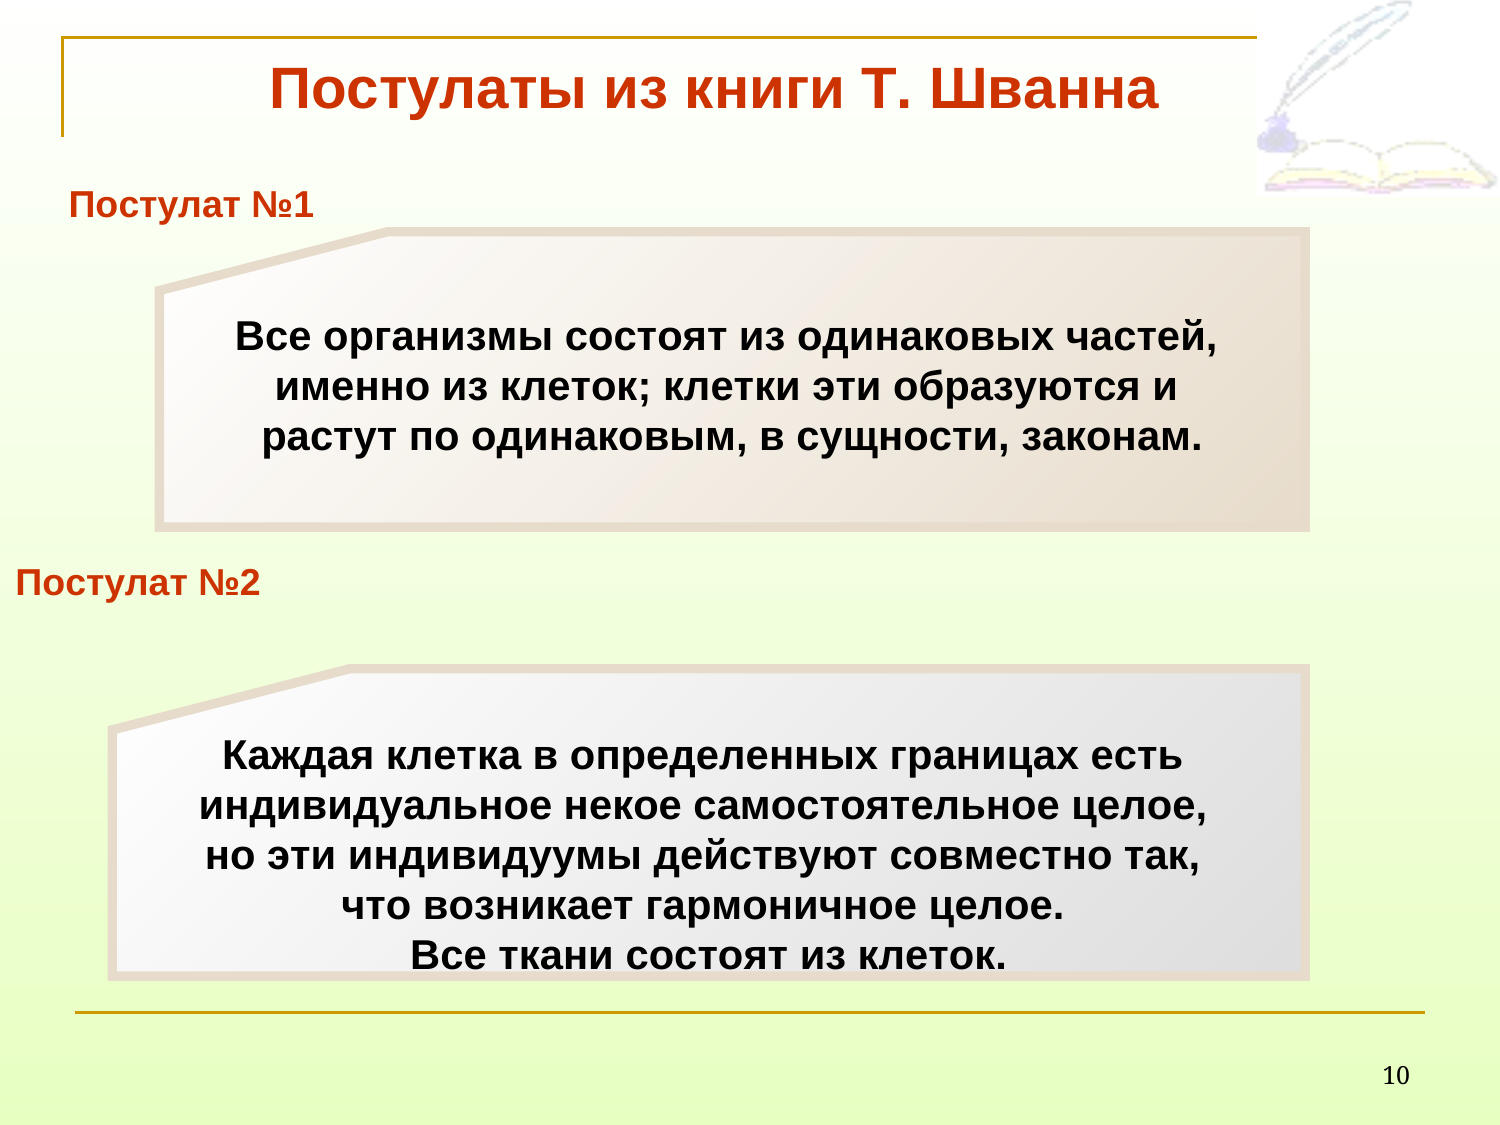

Постулаты из книги Т. Шванна
Постулат №1
Все организмы состоят из одинаковых частей,
именно из клеток; клетки эти образуются и
растут по одинаковым, в сущности, законам.
Постулат №2
Каждая клетка в определенных границах есть
индивидуальное некое самостоятельное целое,
но эти индивидуумы действуют совместно так,
что возникает гармоничное целое.
Все ткани состоят из клеток.
10